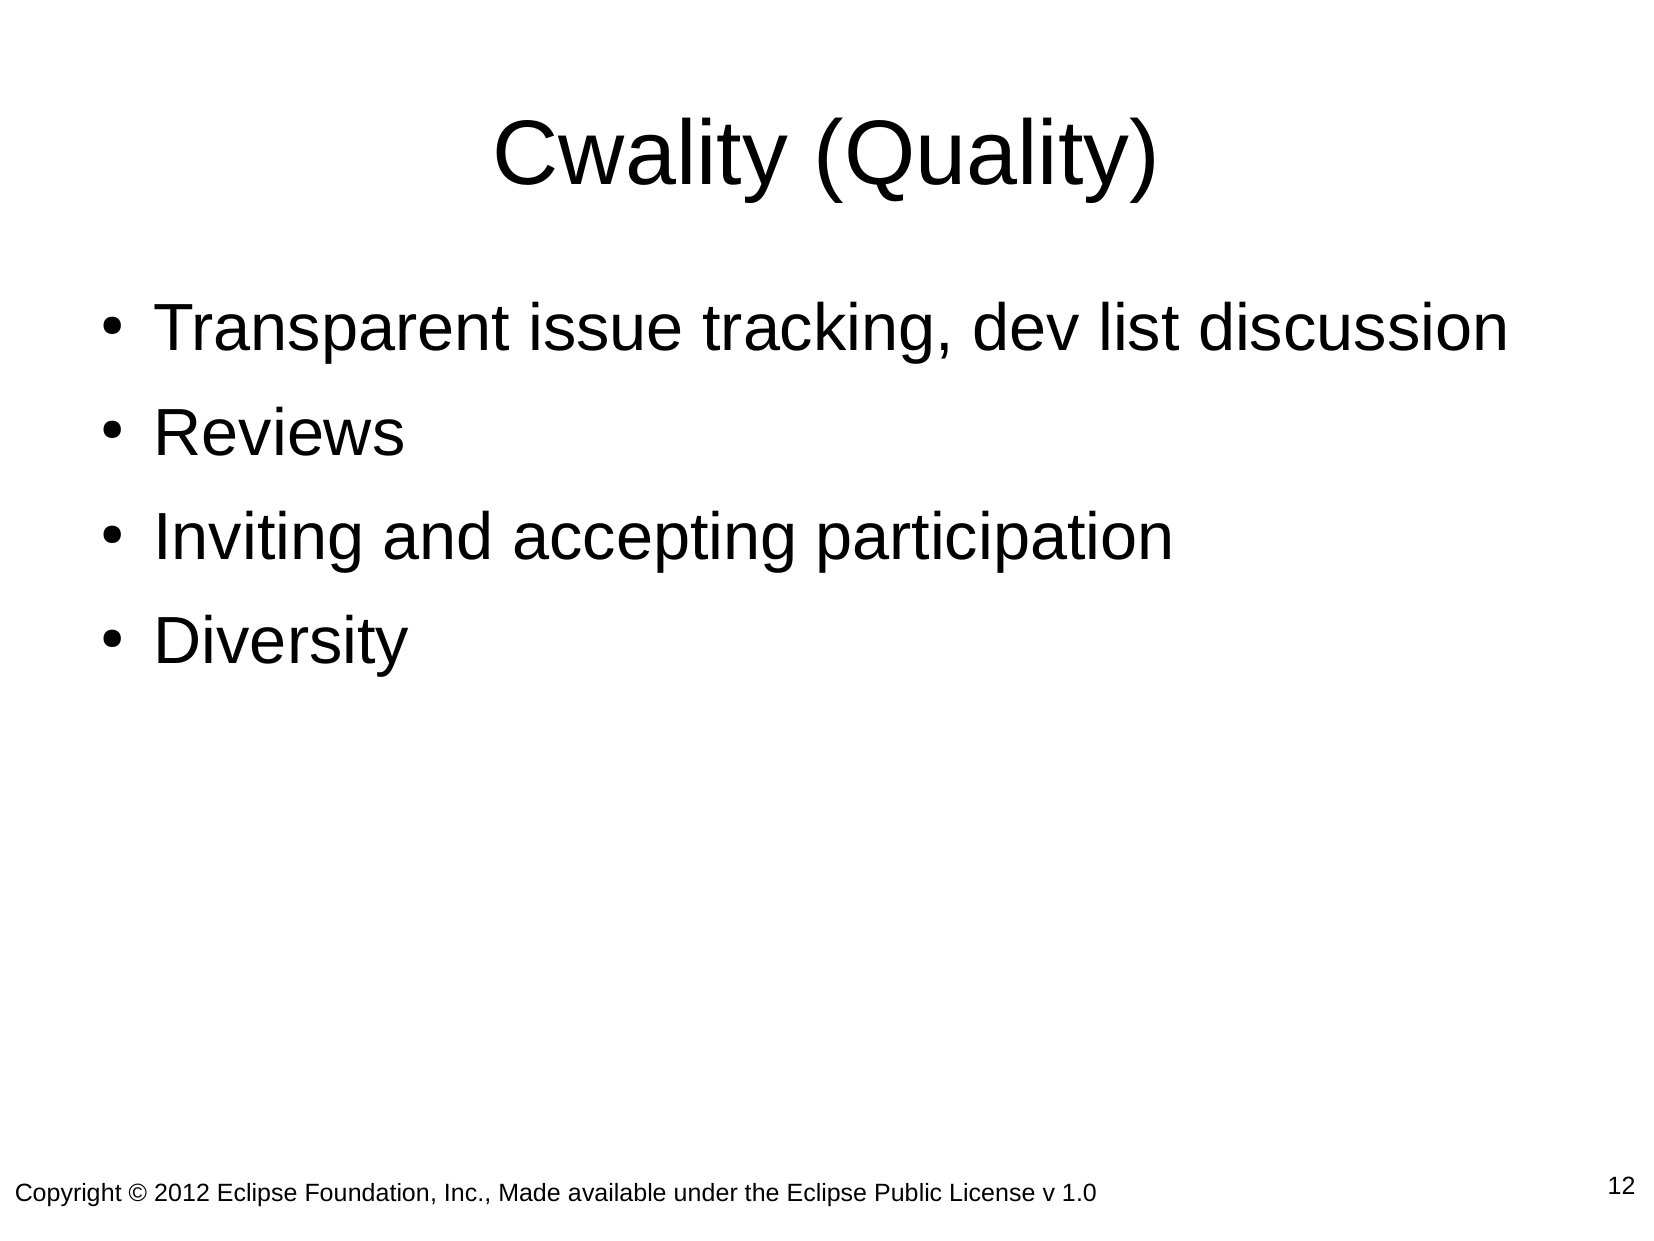

# Cwality (Quality)
Transparent issue tracking, dev list discussion
Reviews
Inviting and accepting participation
Diversity
12